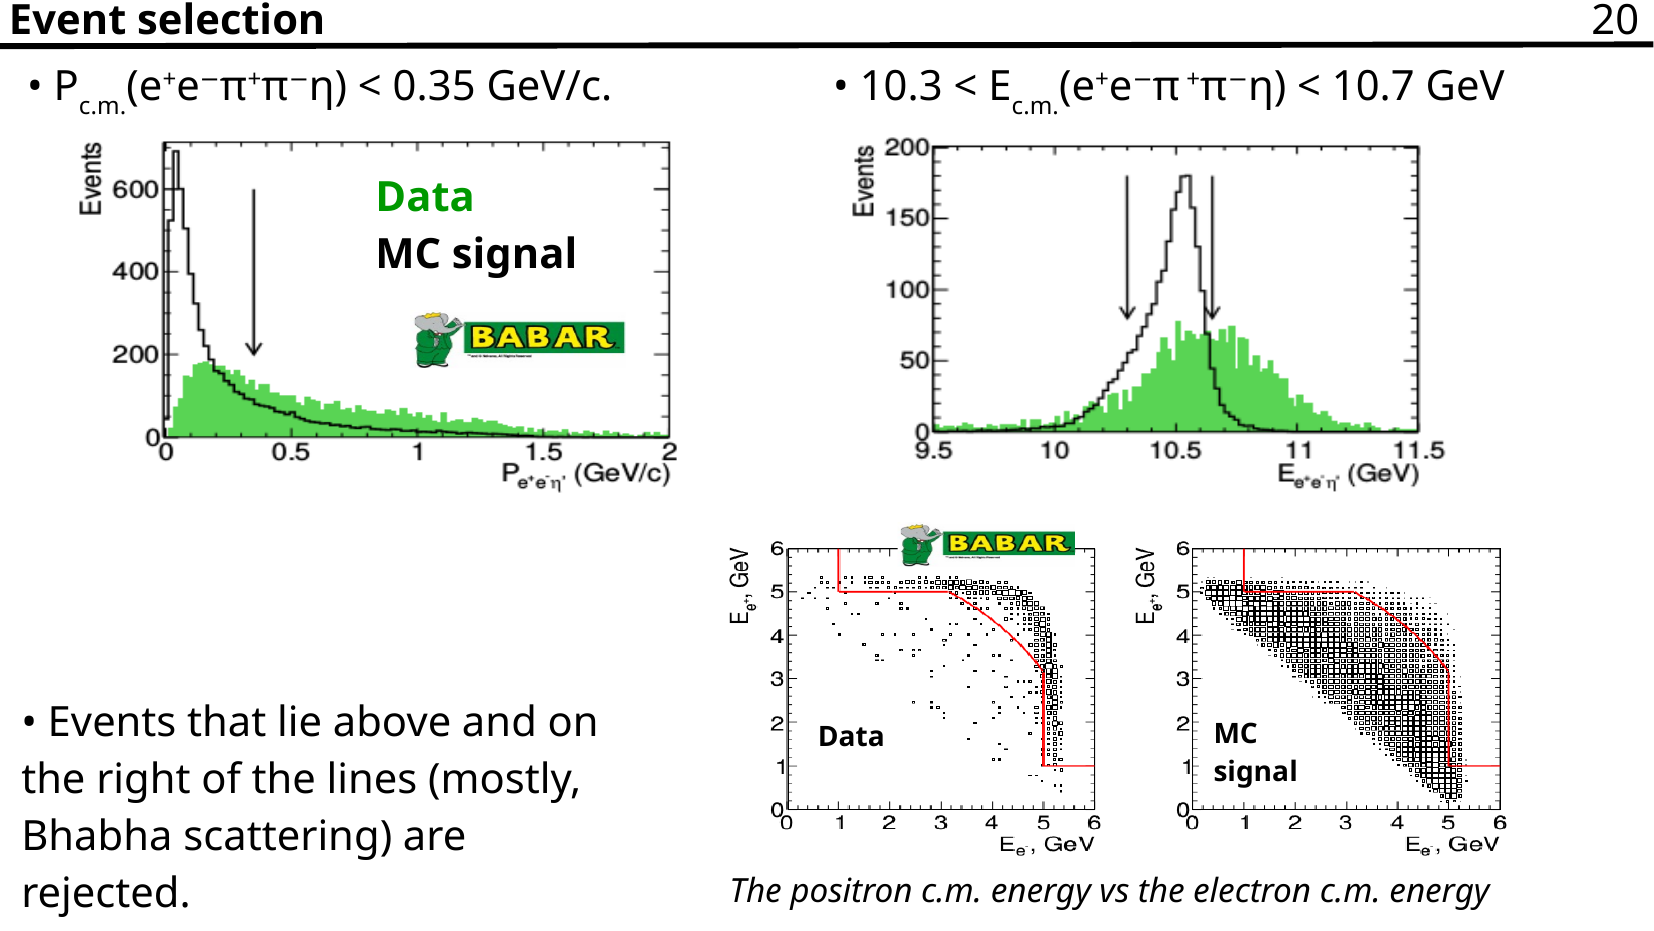

20
Event selection
											• 10.3 < Ec.m.(e+e−π +π−η) < 10.7 GeV
• Events that lie above and on
the right of the lines (mostly,
Bhabha scattering) are
rejected.
• Pc.m.(e+e−π+π−η) < 0.35 GeV/c.
Data
MC signal
MC
signal
Data
The positron c.m. energy vs the electron c.m. energy